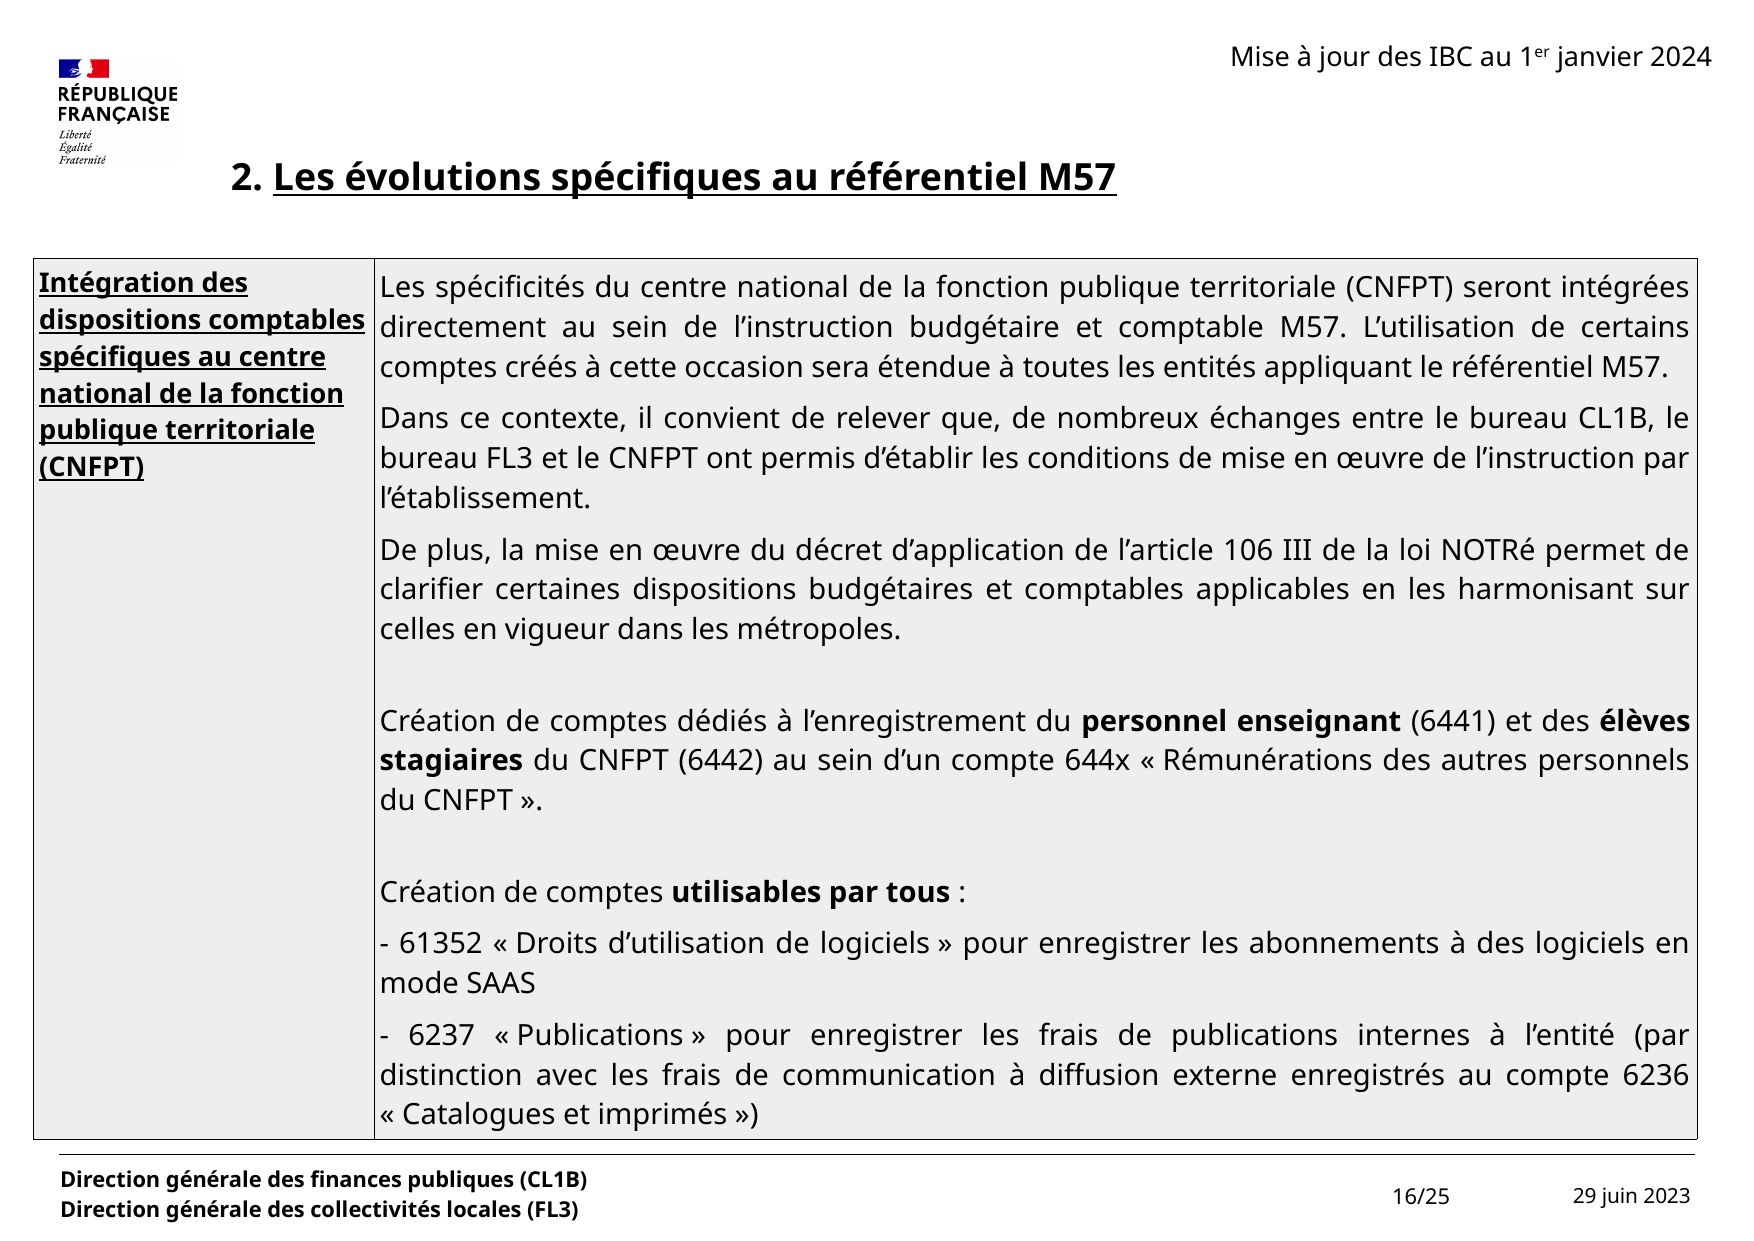

Mise à jour des IBC au 1er janvier 2024
# 2. Les évolutions spécifiques au référentiel M57
| Intégration des dispositions comptables spécifiques au centre national de la fonction publique territoriale (CNFPT) | Les spécificités du centre national de la fonction publique territoriale (CNFPT) seront intégrées directement au sein de l’instruction budgétaire et comptable M57. L’utilisation de certains comptes créés à cette occasion sera étendue à toutes les entités appliquant le référentiel M57. Dans ce contexte, il convient de relever que, de nombreux échanges entre le bureau CL1B, le bureau FL3 et le CNFPT ont permis d’établir les conditions de mise en œuvre de l’instruction par l’établissement. De plus, la mise en œuvre du décret d’application de l’article 106 III de la loi NOTRé permet de clarifier certaines dispositions budgétaires et comptables applicables en les harmonisant sur celles en vigueur dans les métropoles. Création de comptes dédiés à l’enregistrement du personnel enseignant (6441) et des élèves stagiaires du CNFPT (6442) au sein d’un compte 644x « Rémunérations des autres personnels du CNFPT ». Création de comptes utilisables par tous : - 61352 « Droits d’utilisation de logiciels » pour enregistrer les abonnements à des logiciels en mode SAAS - 6237 « Publications » pour enregistrer les frais de publications internes à l’entité (par distinction avec les frais de communication à diffusion externe enregistrés au compte 6236 « Catalogues et imprimés ») |
| --- | --- |